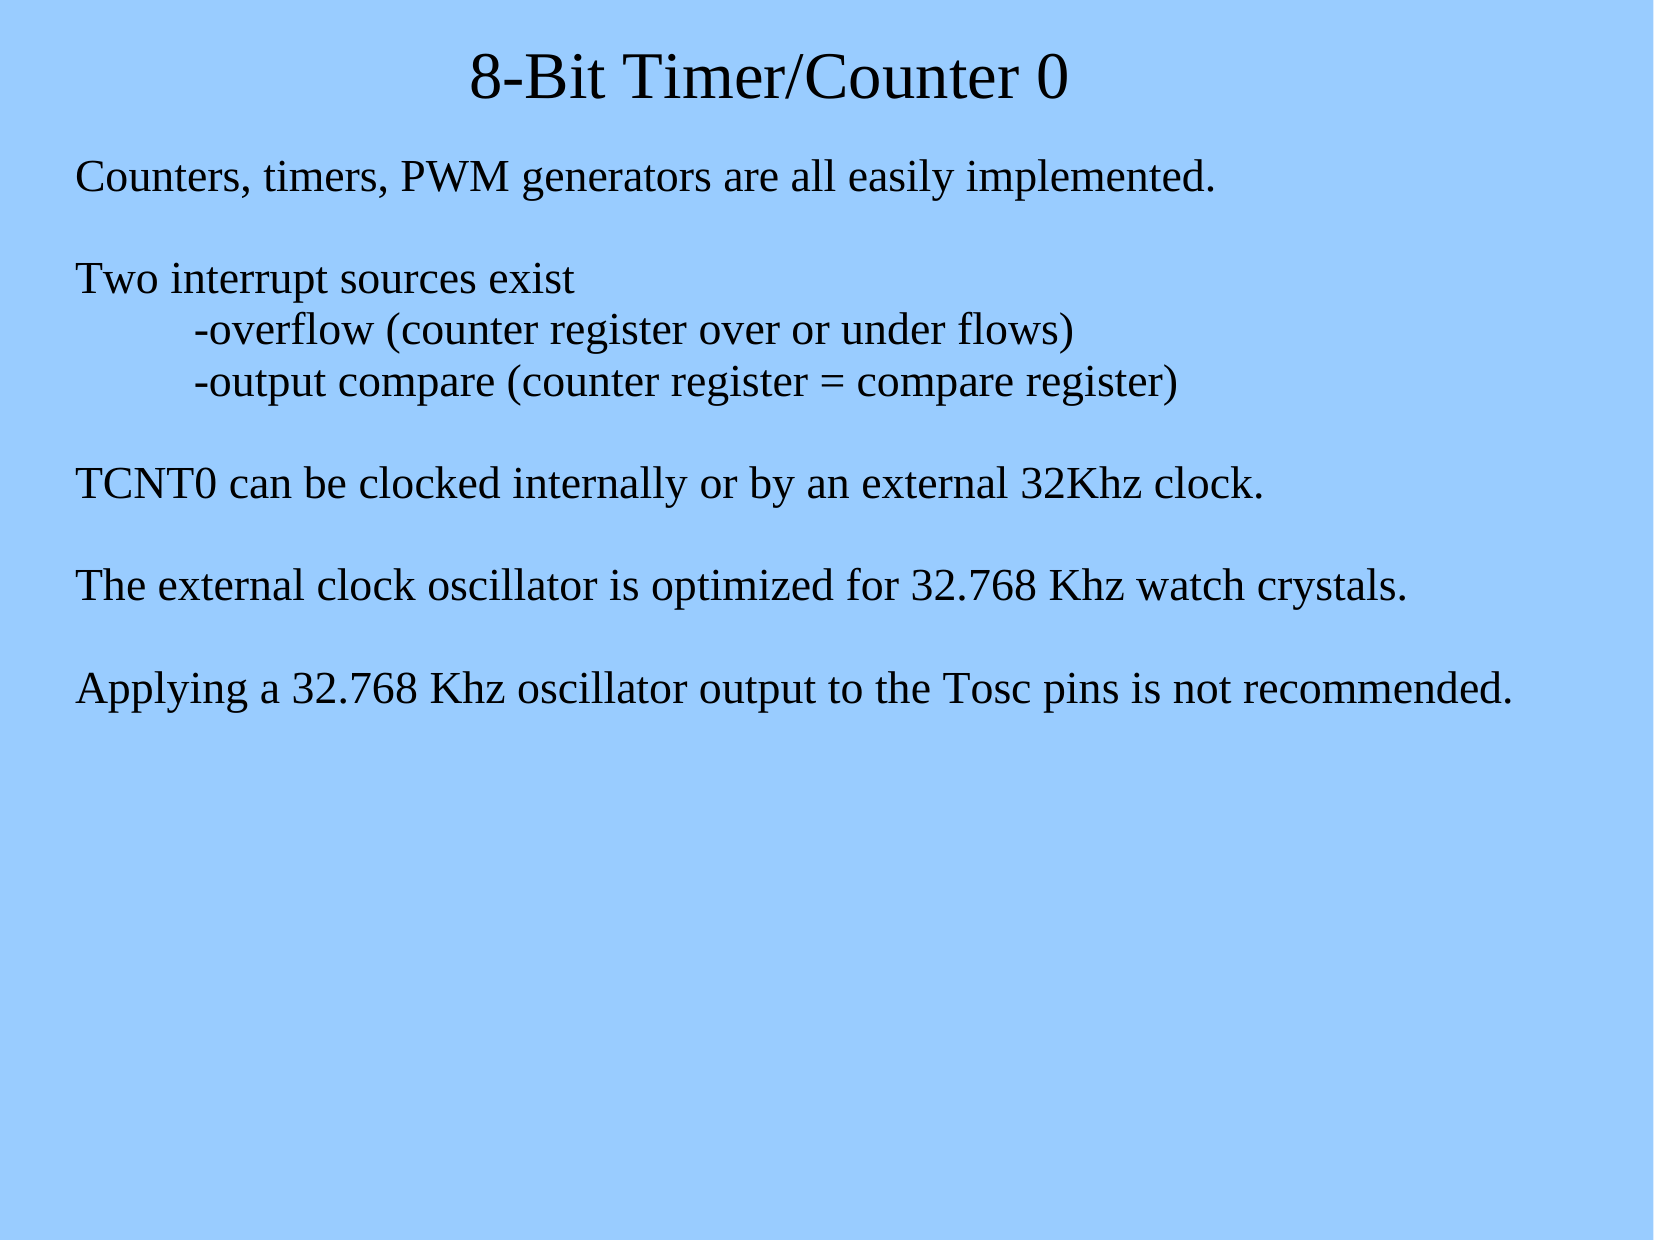

8-Bit Timer/Counter 0
Counters, timers, PWM generators are all easily implemented.
Two interrupt sources exist
	-overflow (counter register over or under flows)
	-output compare (counter register = compare register)
TCNT0 can be clocked internally or by an external 32Khz clock.
The external clock oscillator is optimized for 32.768 Khz watch crystals.
Applying a 32.768 Khz oscillator output to the Tosc pins is not recommended.